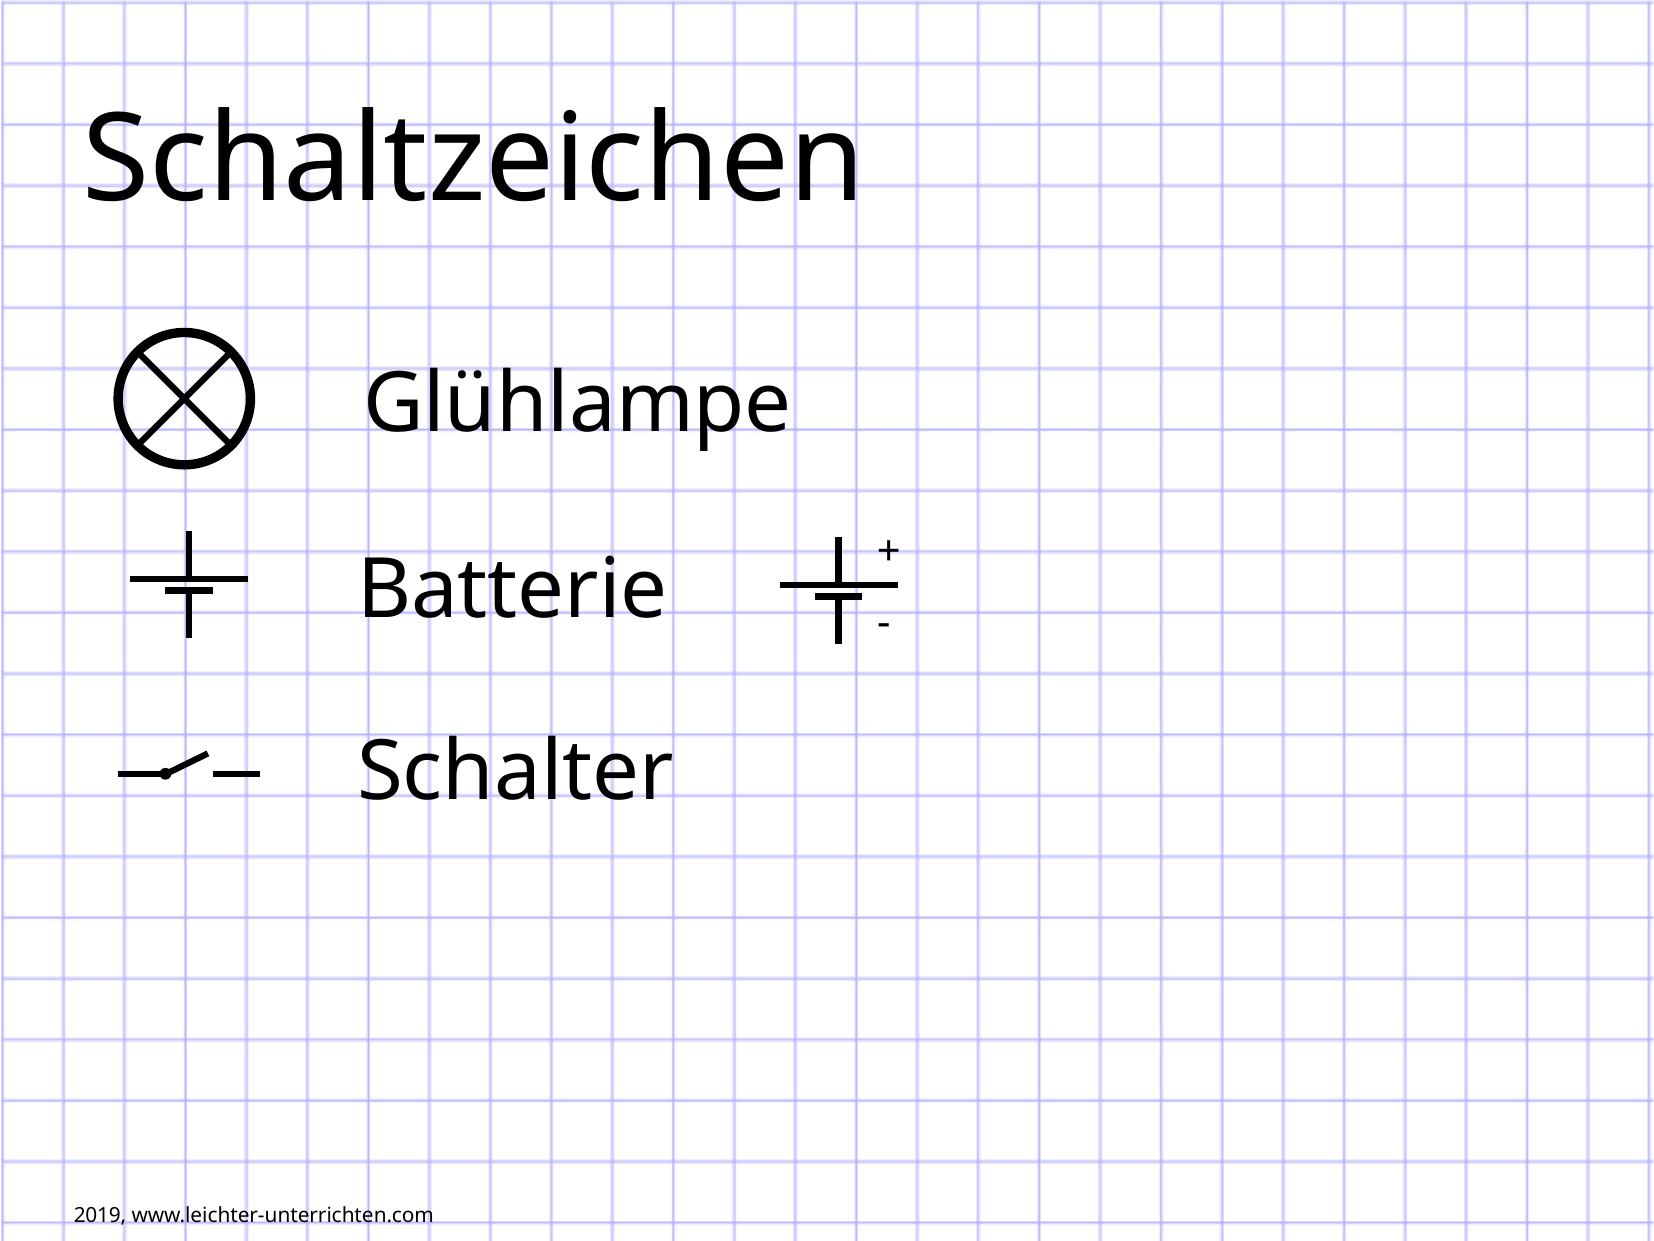

# Schaltzeichen
Glühlampe
+
-
Batterie
Schalter